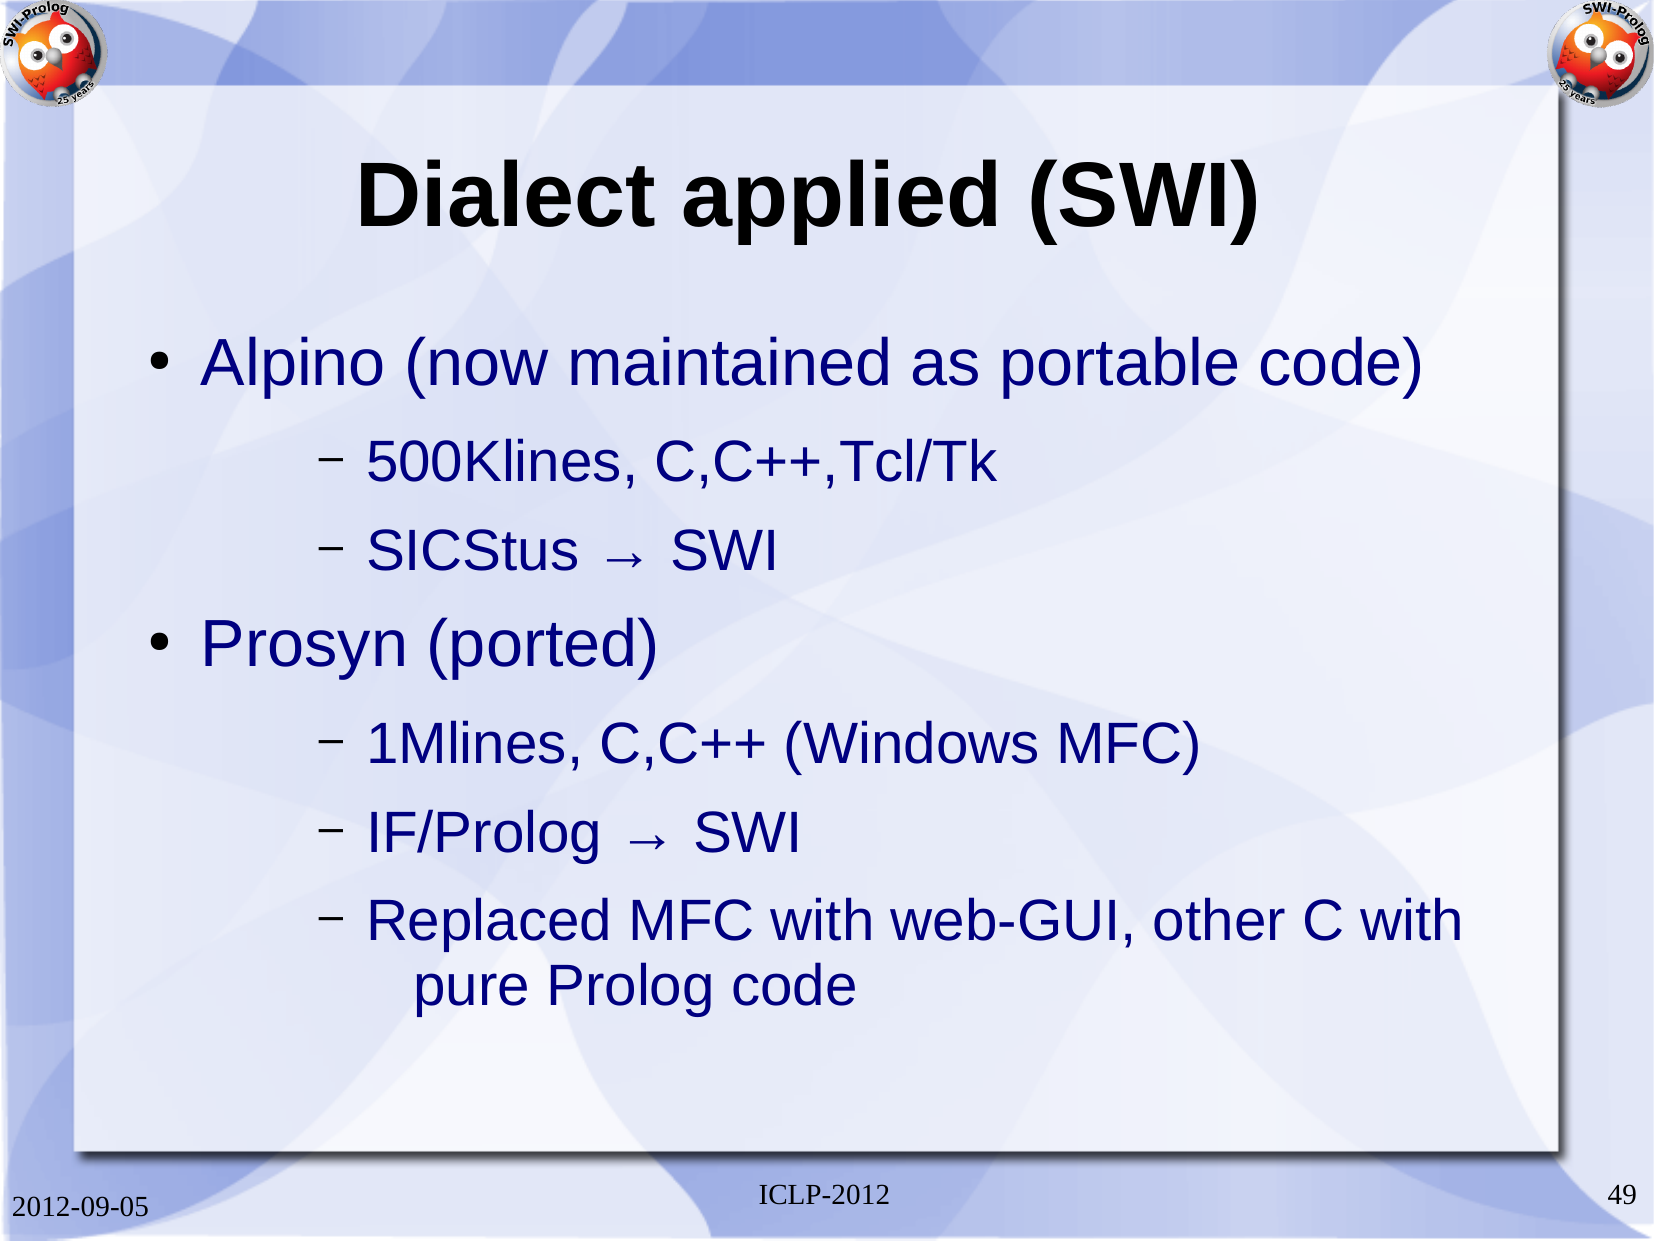

# Dialect applied (SWI)
Alpino (now maintained as portable code)
500Klines, C,C++,Tcl/Tk
SICStus → SWI
Prosyn (ported)
1Mlines, C,C++ (Windows MFC)
IF/Prolog → SWI
Replaced MFC with web-GUI, other C with pure Prolog code
ICLP-2012
49
2012-09-05